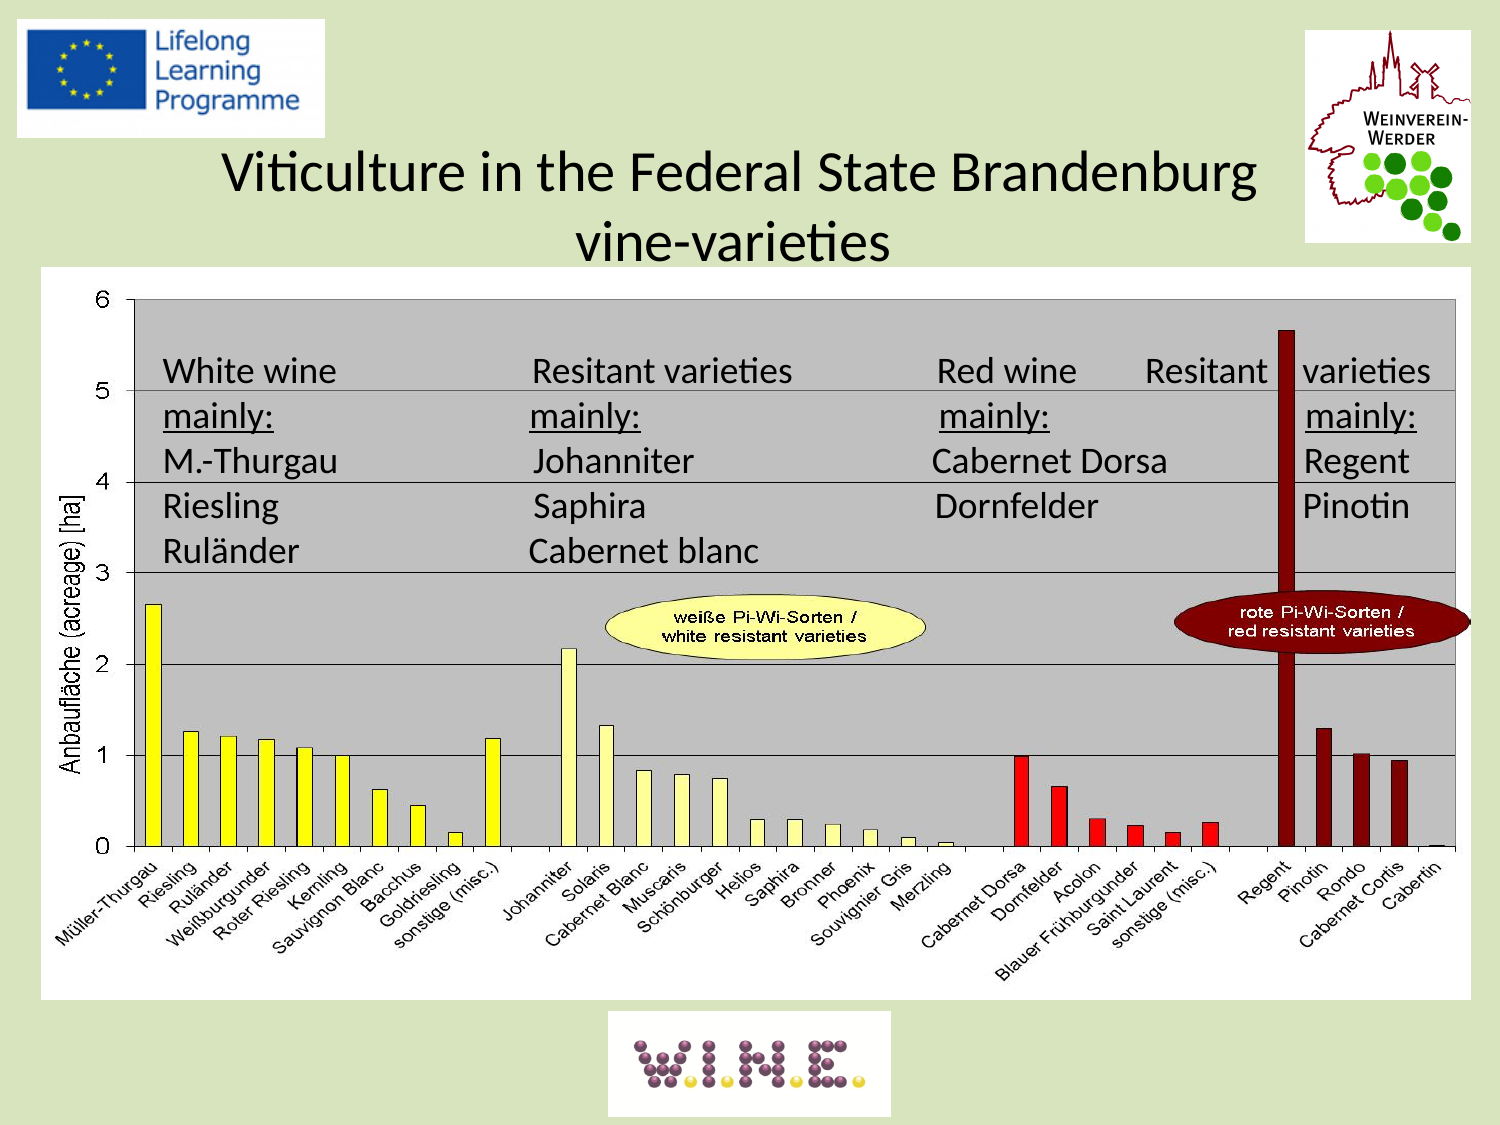

Viticulture in the Federal State Brandenburg
vine-varieties
White wine Resitant varieties Red wine Resitant varieties
mainly: mainly: mainly: mainly:
M.-Thurgau Johanniter Cabernet Dorsa Regent
Riesling Saphira Dornfelder Pinotin
Ruländer Cabernet blanc